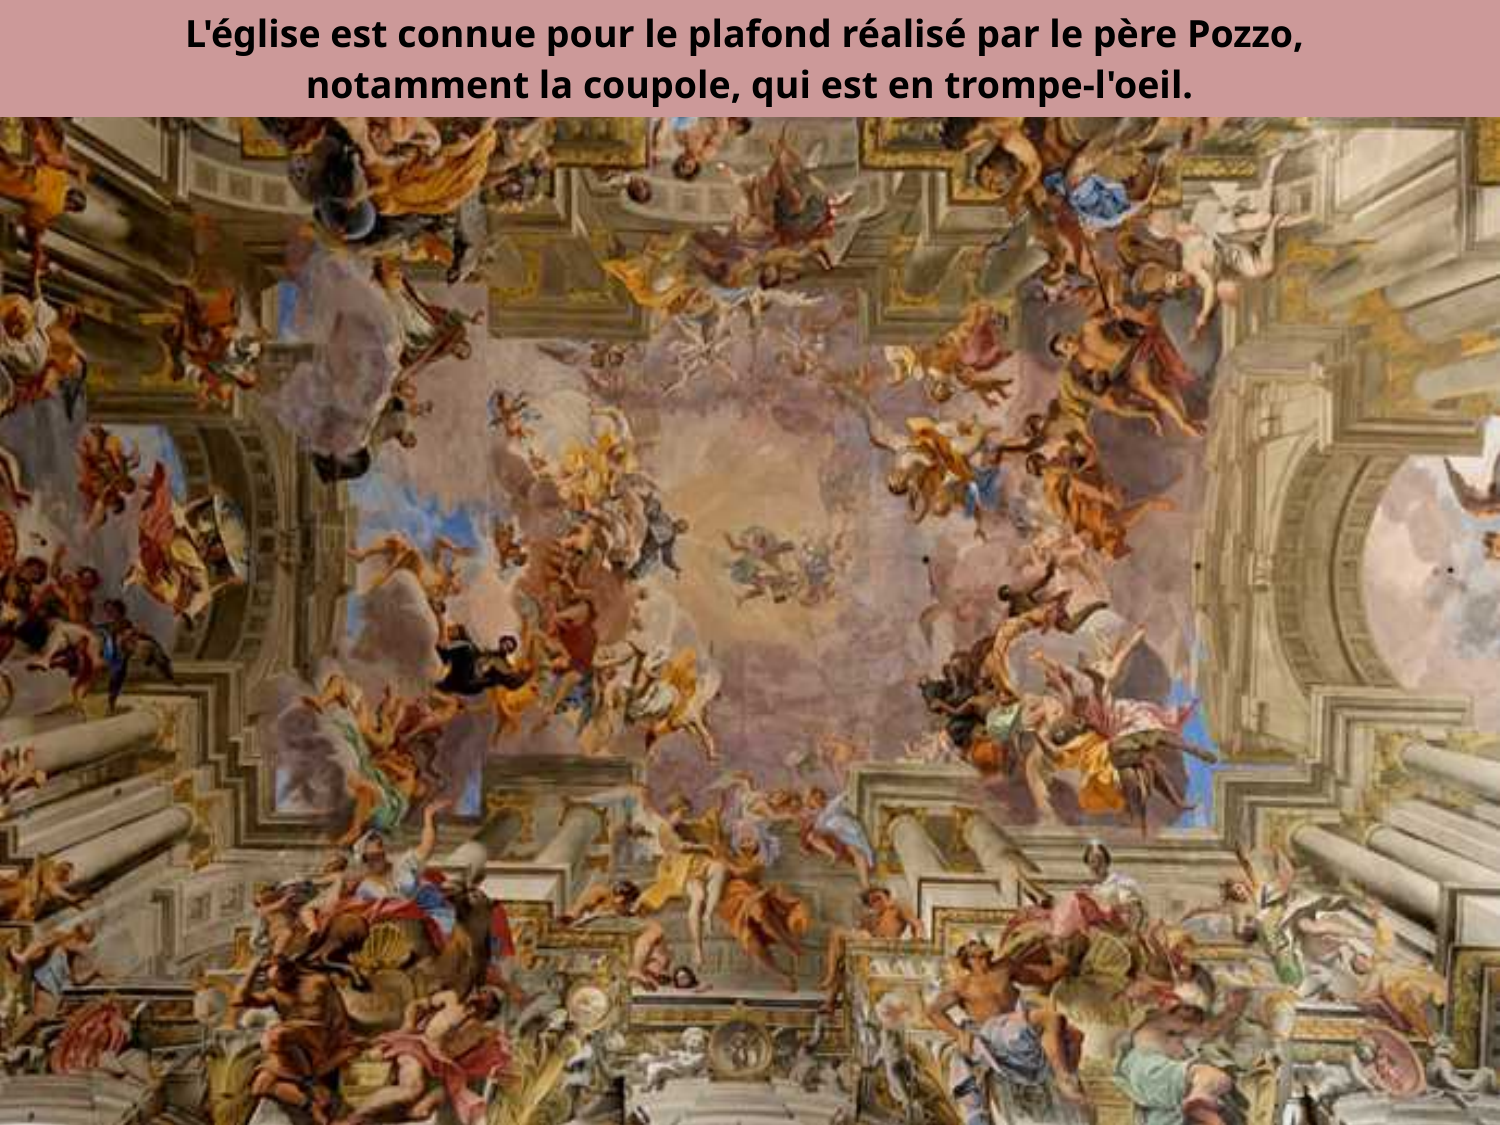

L'église est connue pour le plafond réalisé par le père Pozzo,
notamment la coupole, qui est en trompe-l'oeil.